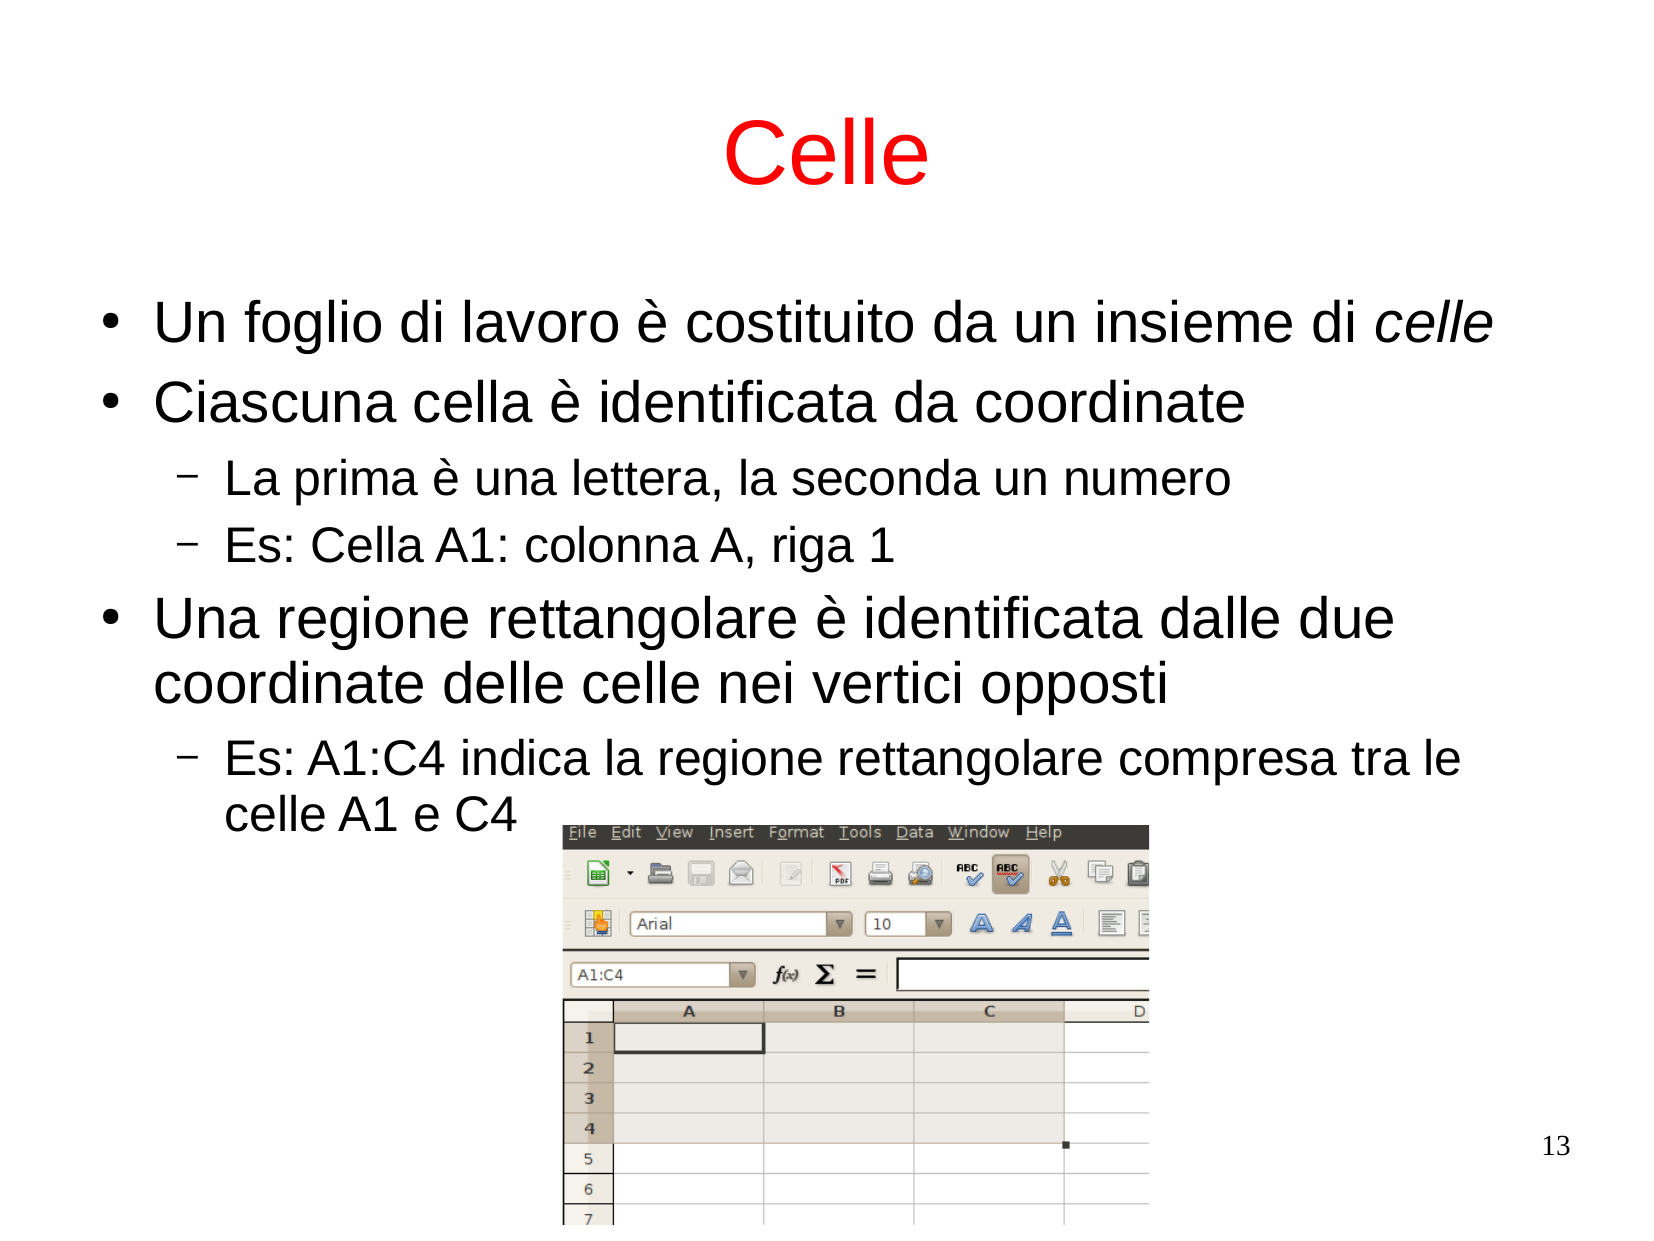

# Celle
Un foglio di lavoro è costituito da un insieme di celle
Ciascuna cella è identificata da coordinate
La prima è una lettera, la seconda un numero
Es: Cella A1: colonna A, riga 1
Una regione rettangolare è identificata dalle due coordinate delle celle nei vertici opposti
Es: A1:C4 indica la regione rettangolare compresa tra le celle A1 e C4
LibreOffice Calc
13